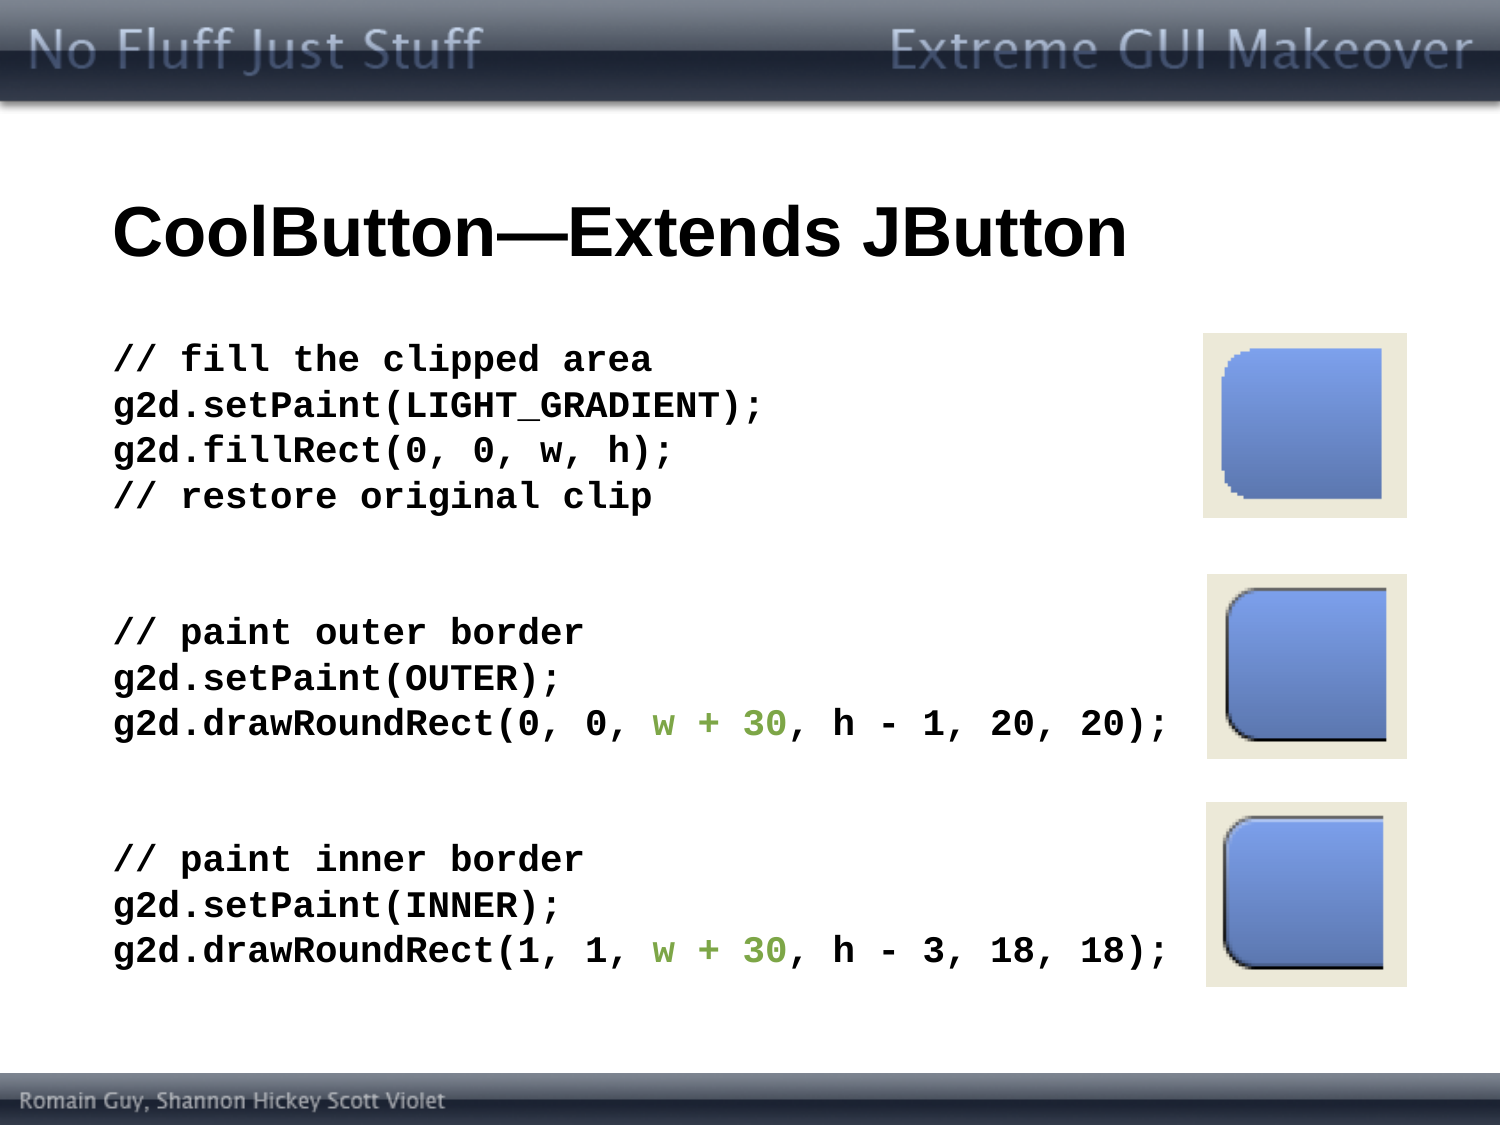

# CoolButton—Extends JButton
// fill the clipped area
g2d.setPaint(LIGHT_GRADIENT);
g2d.fillRect(0, 0, w, h);
// restore original clip
// paint outer border
g2d.setPaint(OUTER);
g2d.drawRoundRect(0, 0, w + 30, h - 1, 20, 20);
// paint inner border
g2d.setPaint(INNER);
g2d.drawRoundRect(1, 1, w + 30, h - 3, 18, 18);